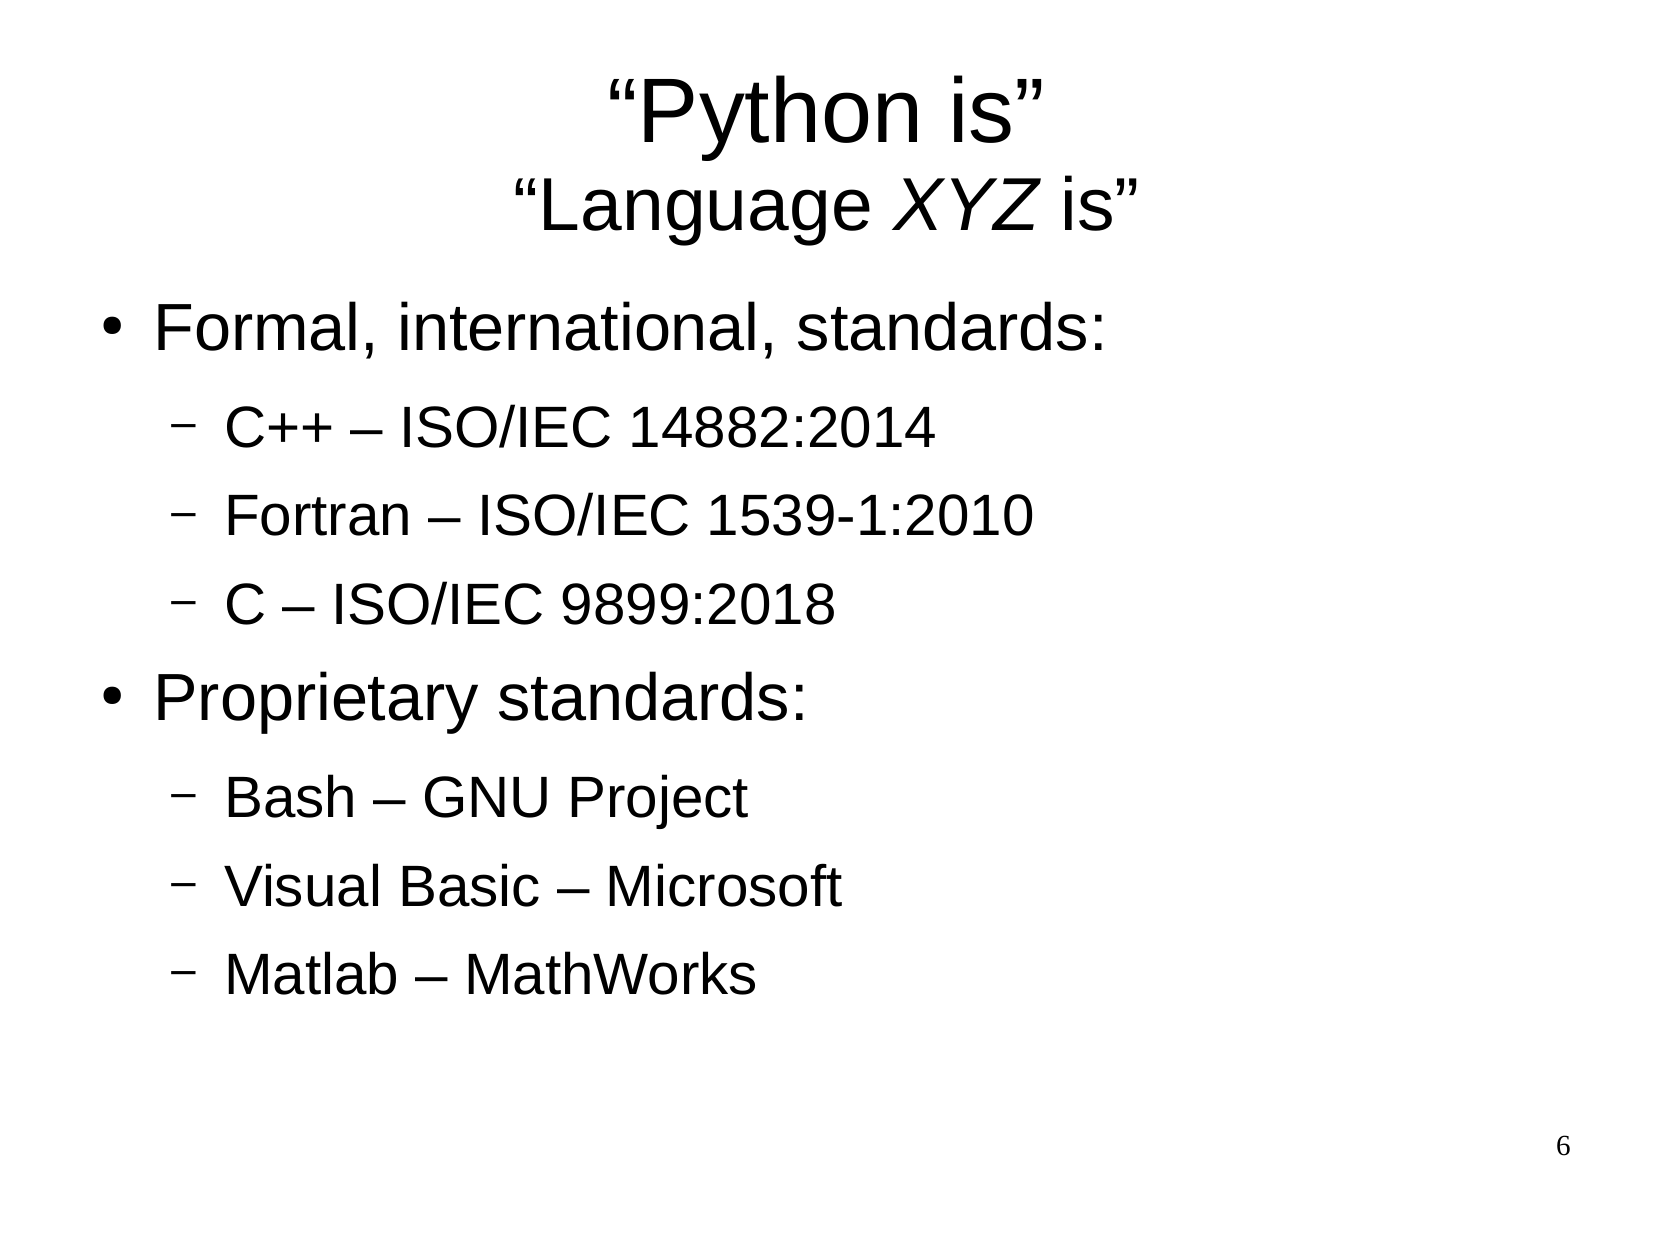

# “Python is” “Language XYZ is”
Formal, international, standards:
C++ – ISO/IEC 14882:2014
Fortran – ISO/IEC 1539-1:2010
C – ISO/IEC 9899:2018
Proprietary standards:
Bash – GNU Project
Visual Basic – Microsoft
Matlab – MathWorks
6